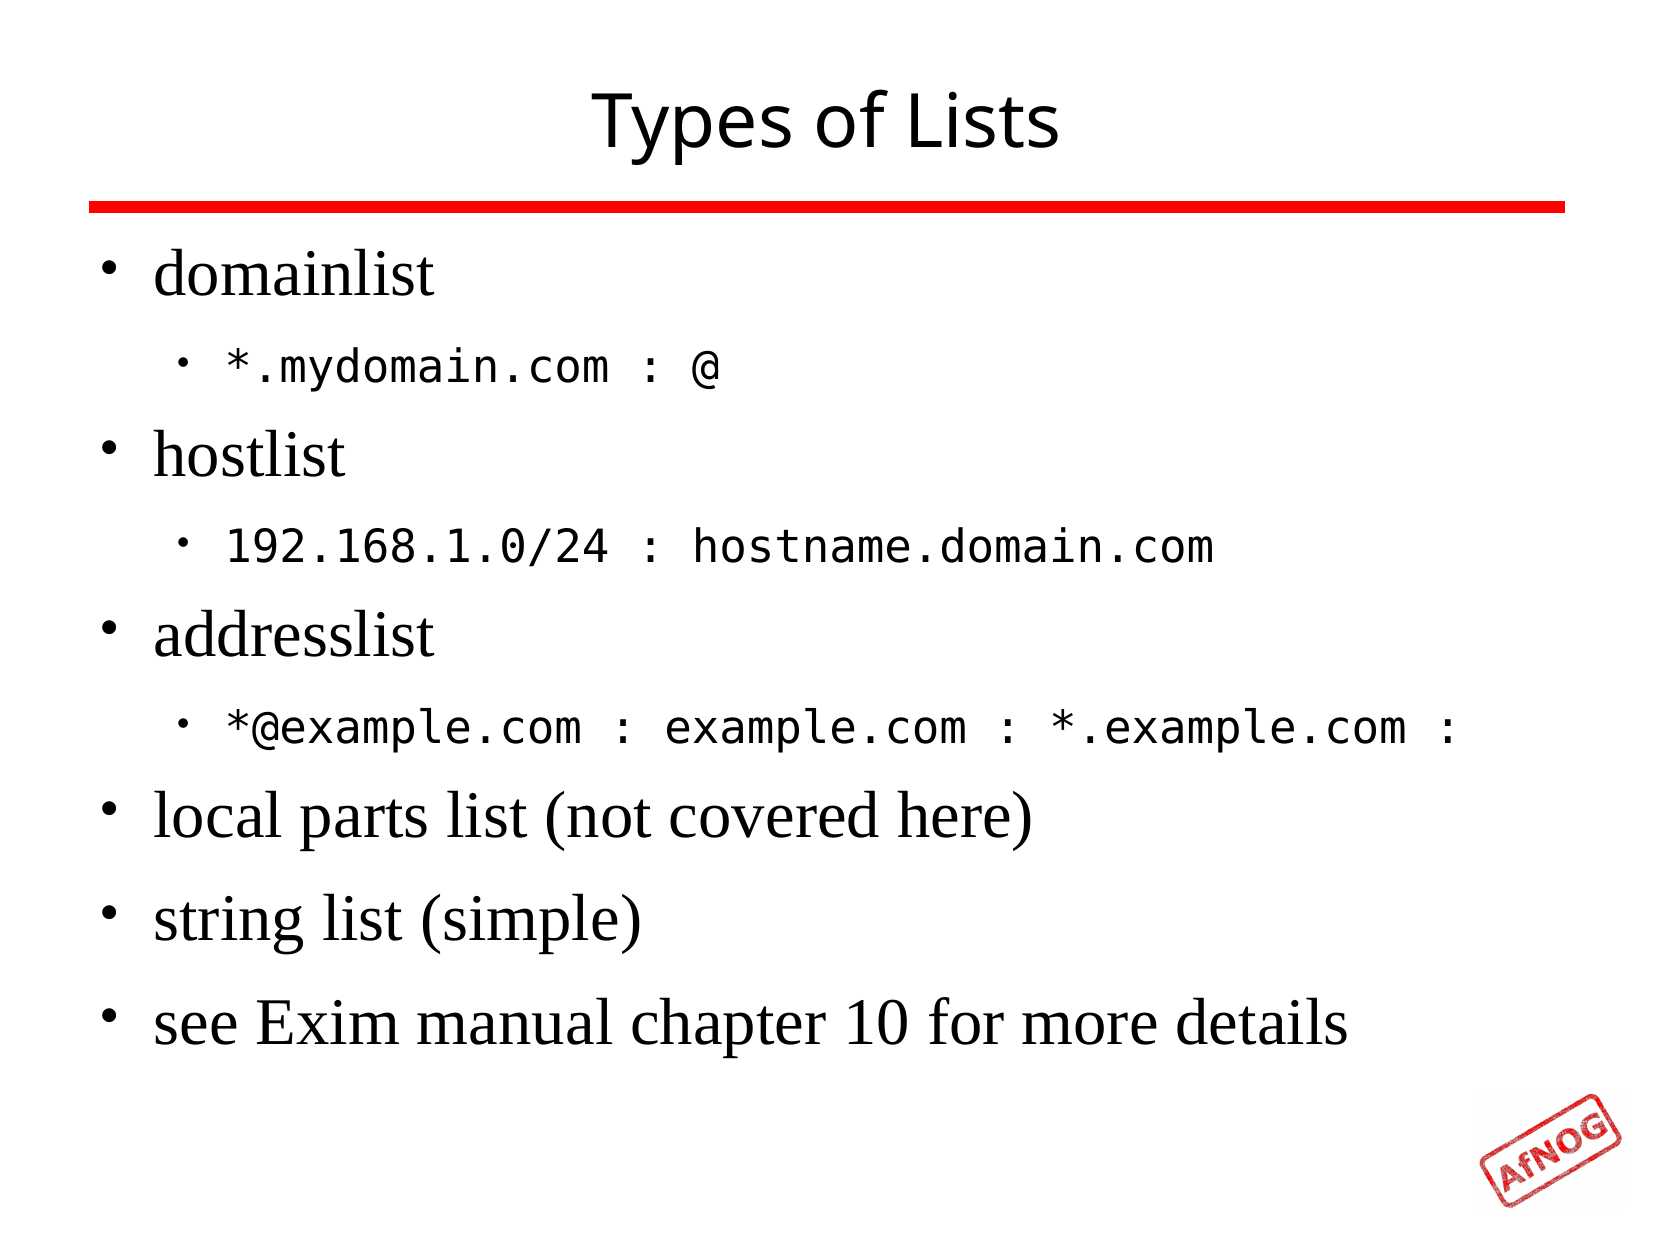

# Types of Lists
domainlist
*.mydomain.com : @
hostlist
192.168.1.0/24 : hostname.domain.com
addresslist
*@example.com : example.com : *.example.com :
local parts list (not covered here)
string list (simple)
see Exim manual chapter 10 for more details